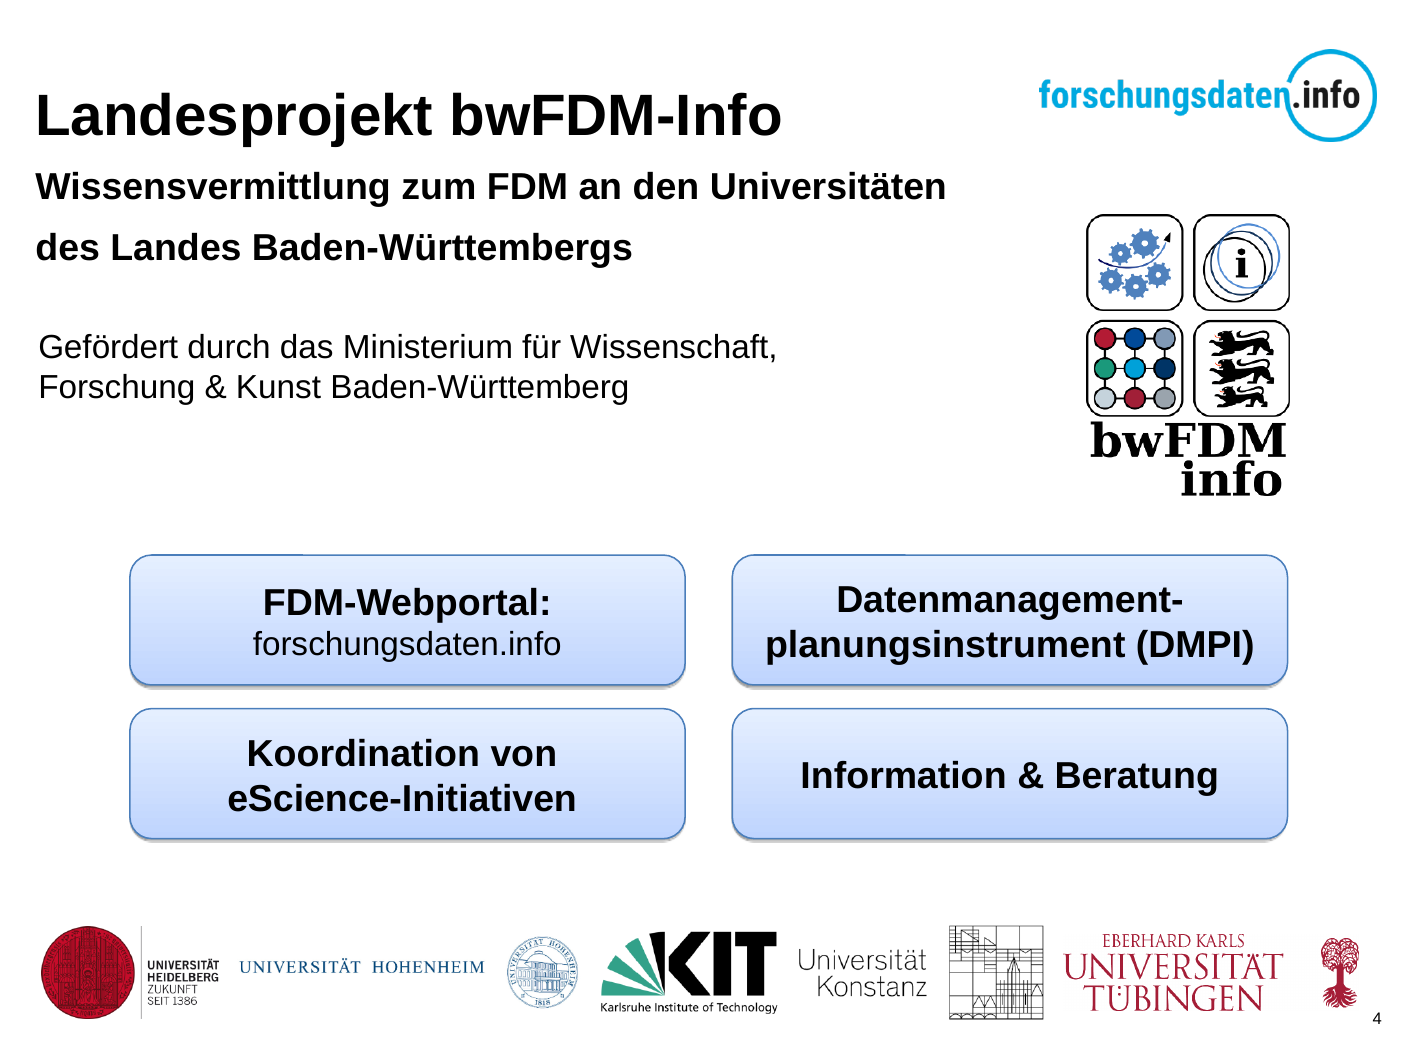

# Landesprojekt bwFDM-Info Wissensvermittlung zum FDM an den Universitäten des Landes Baden-Württembergs
Gefördert durch das Ministerium für Wissenschaft, Forschung & Kunst Baden-Württemberg
FDM-Webportal:
forschungsdaten.info
Datenmanagement-planungsinstrument (DMPI)
Koordination von
eScience-Initiativen
Information & Beratung